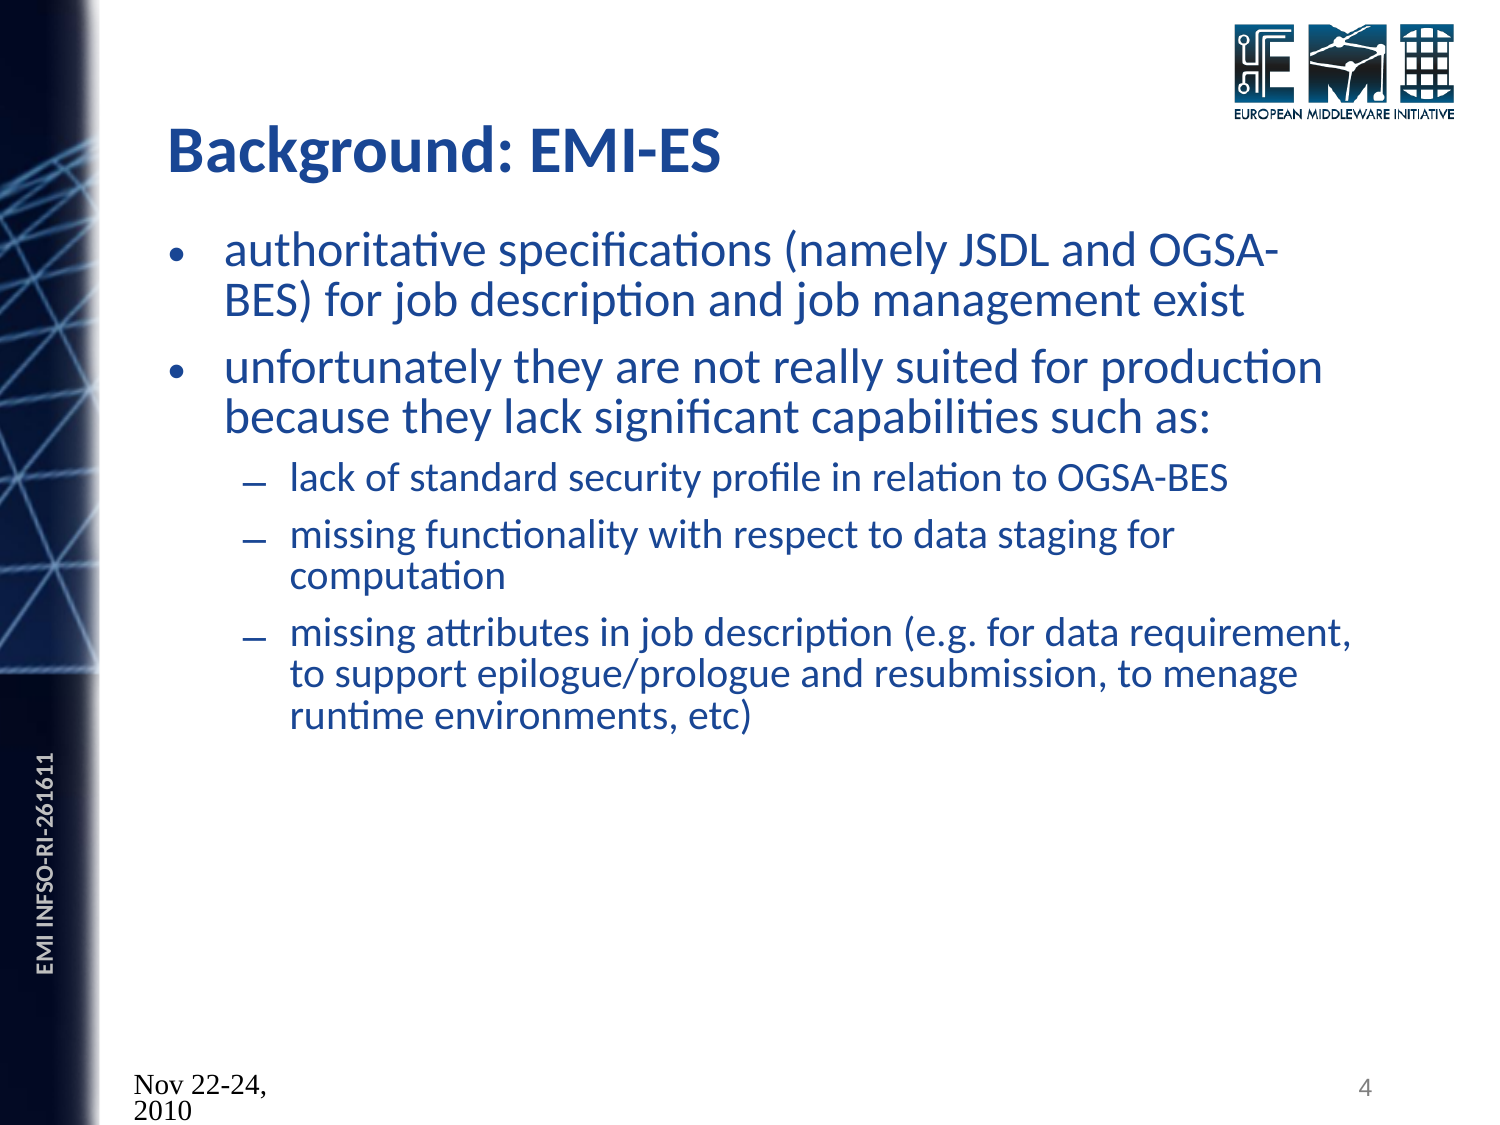

Background: EMI-ES
# authoritative specifications (namely JSDL and OGSA-BES) for job description and job management exist
unfortunately they are not really suited for production because they lack significant capabilities such as:
lack of standard security profile in relation to OGSA-BES
missing functionality with respect to data staging for computation
missing attributes in job description (e.g. for data requirement, to support epilogue/prologue and resubmission, to menage runtime environments, etc)
Nov 22-24, 2010